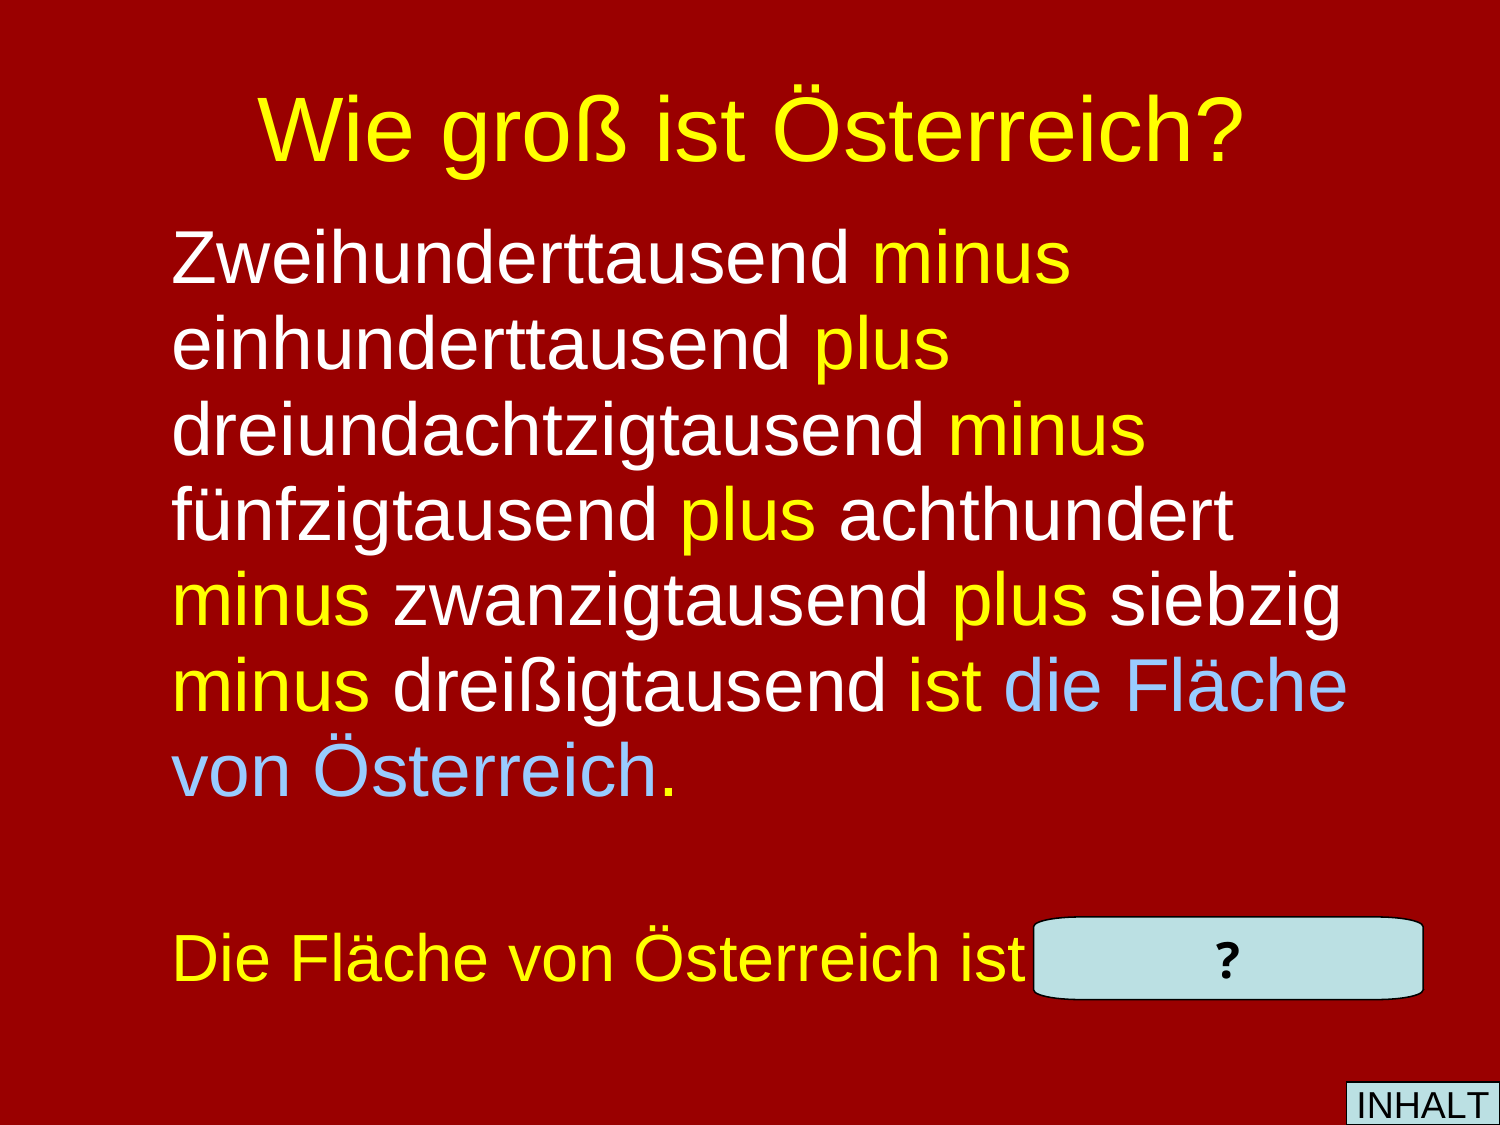

# Wie groß ist Österreich?
	Zweihunderttausend minus einhunderttausend plus dreiundachtzigtausend minus fünfzigtausend plus achthundert minus zwanzigtausend plus siebzig minus dreißigtausend ist die Fläche von Österreich.
	Die Fläche von Österreich ist 83 870 km2.
| |
| --- |
?
INHALT